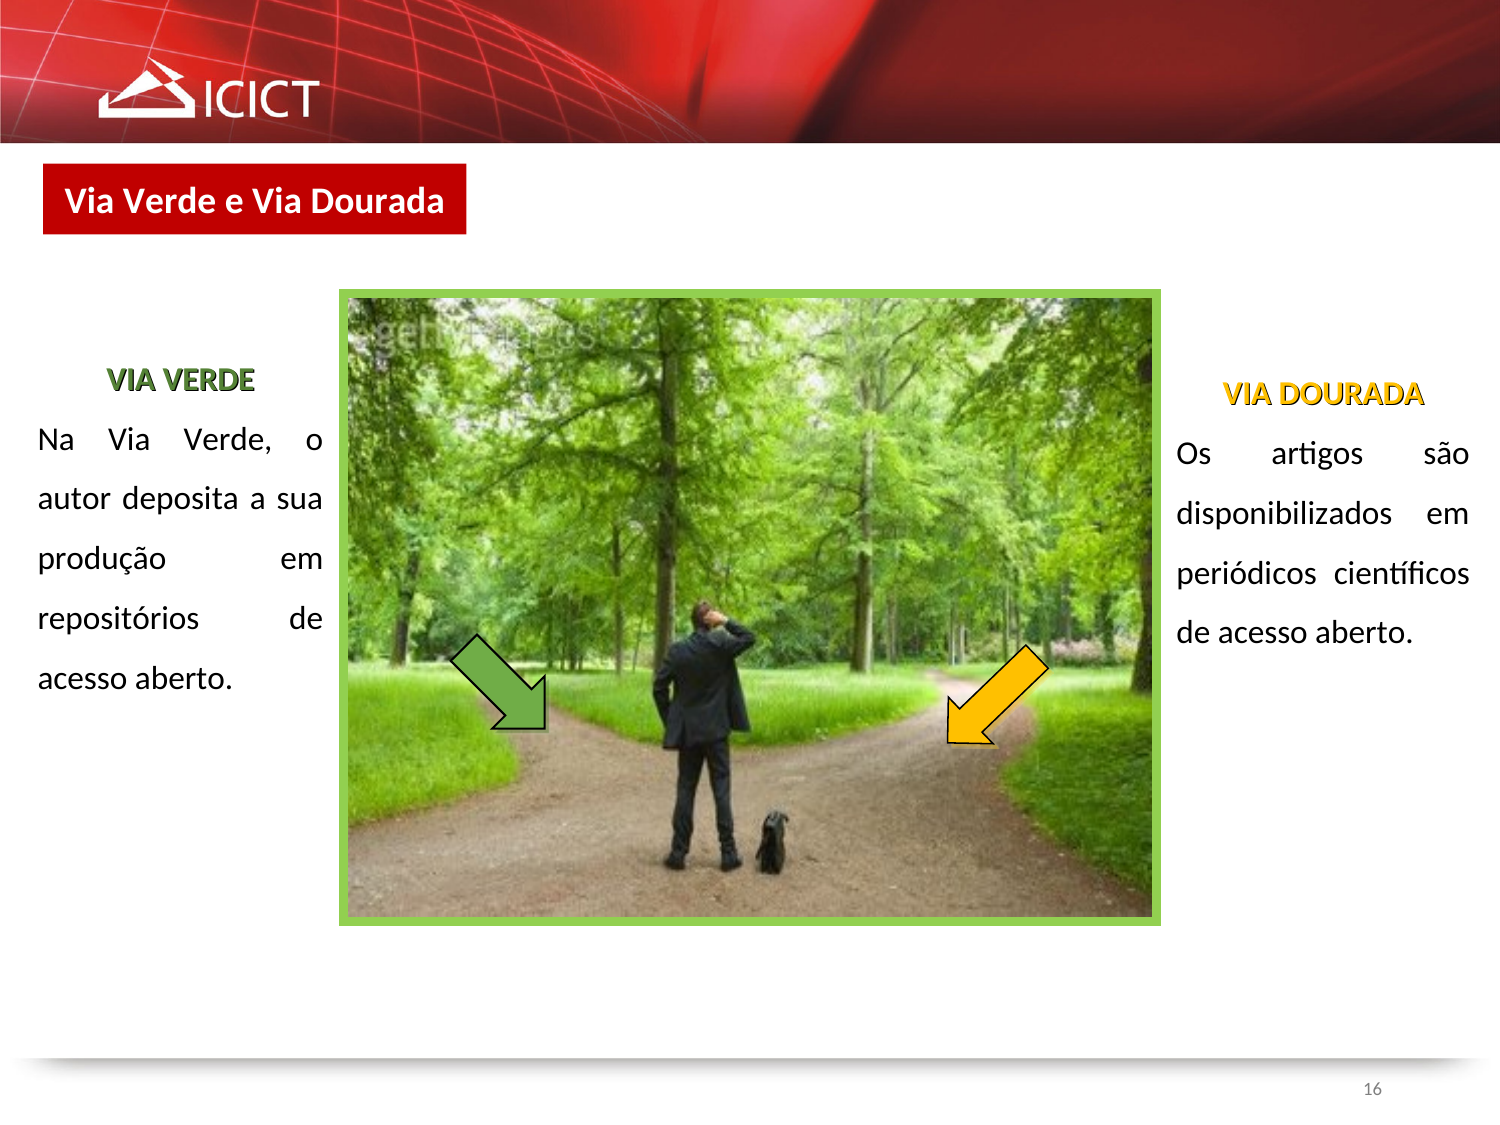

Via Verde e Via Dourada
VIA VERDE
Na Via Verde, o autor deposita a sua produção em repositórios de acesso aberto.
VIA DOURADA
Os artigos são disponibilizados em periódicos científicos de acesso aberto.